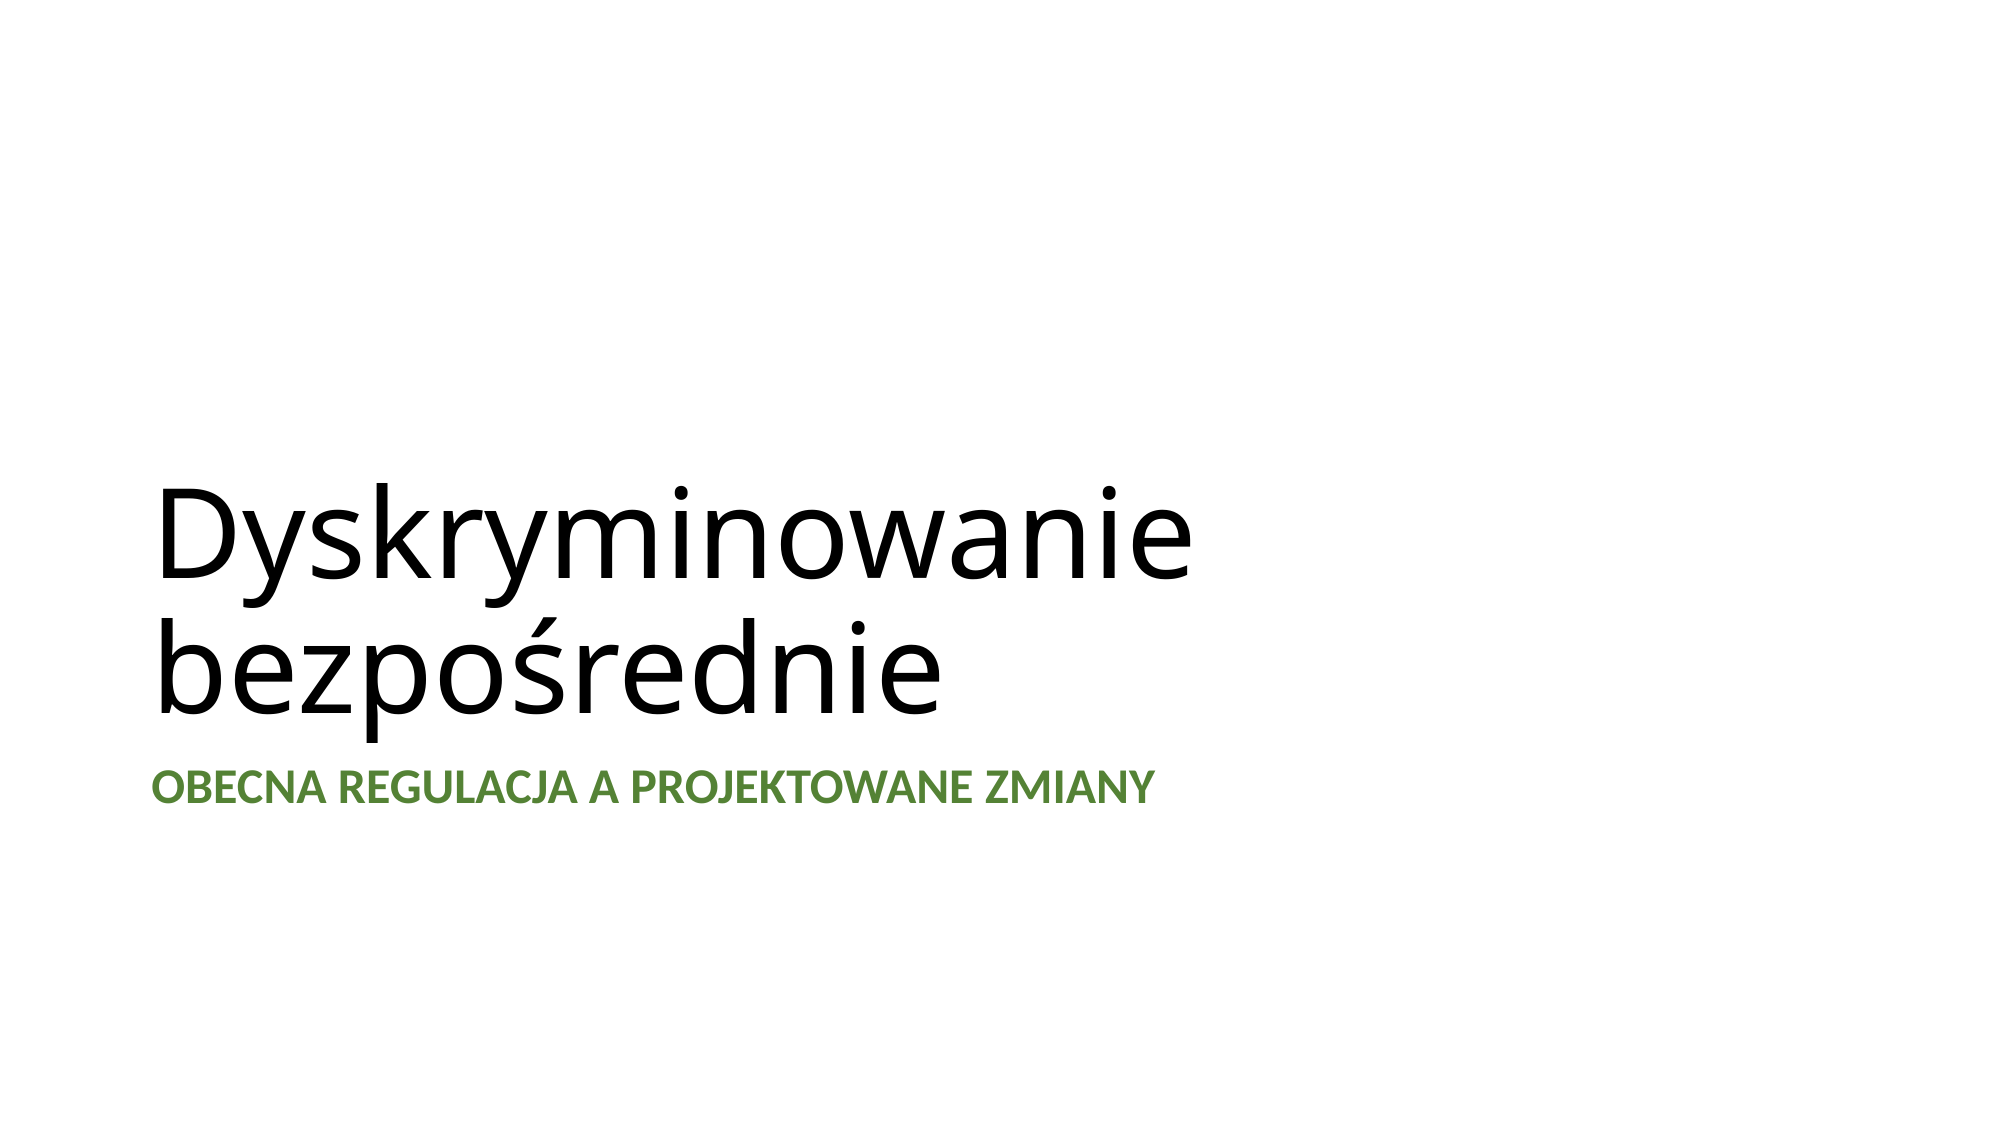

# Dyskryminowanie bezpośrednie
OBECNA REGULACJA A PROJEKTOWANE ZMIANY